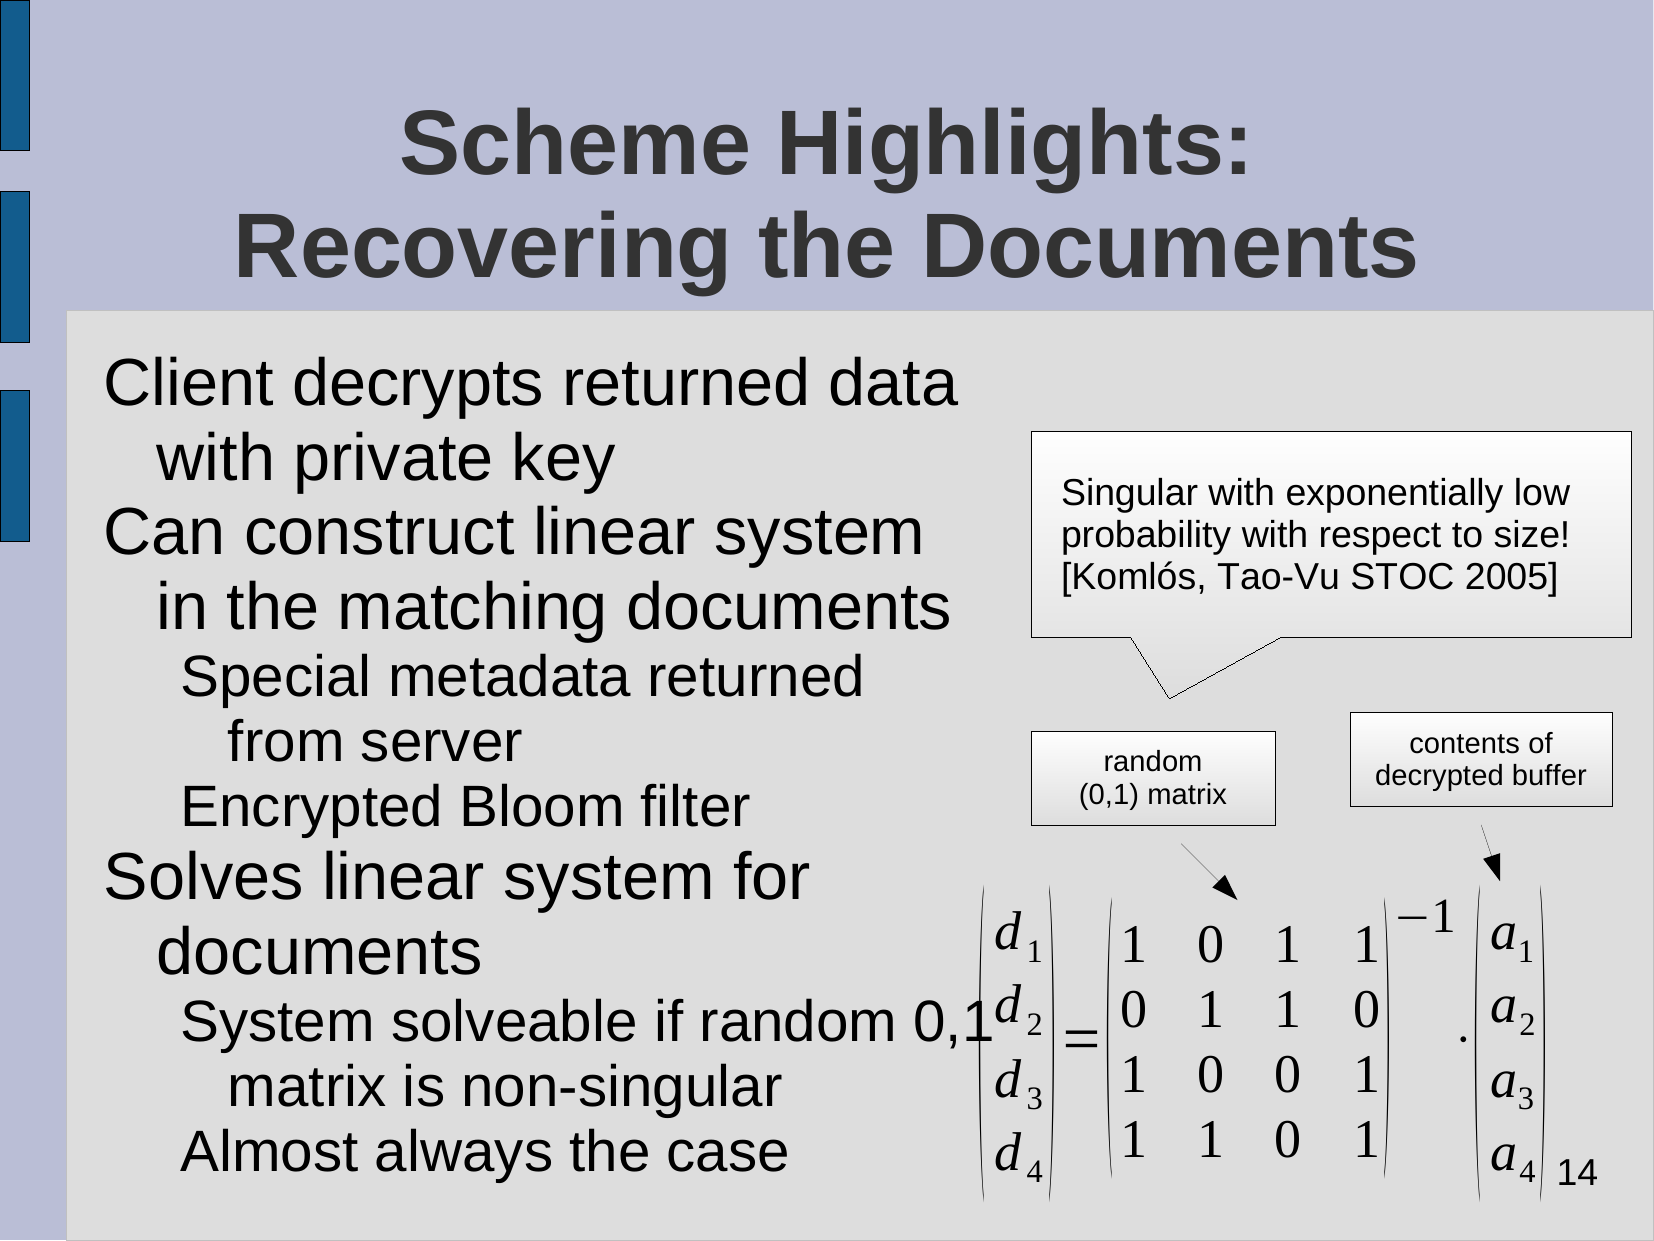

# Scheme Highlights: Recovering the Documents
Client decrypts returned data with private key
Can construct linear system in the matching documents
Special metadata returned from server
Encrypted Bloom filter
Solves linear system for documents
System solveable if random 0,1 matrix is non-singular
Almost always the case
Singular with exponentially low
probability with respect to size!
[Komlós, Tao-Vu STOC 2005]
contents of
decrypted buffer
random
(0,1) matrix